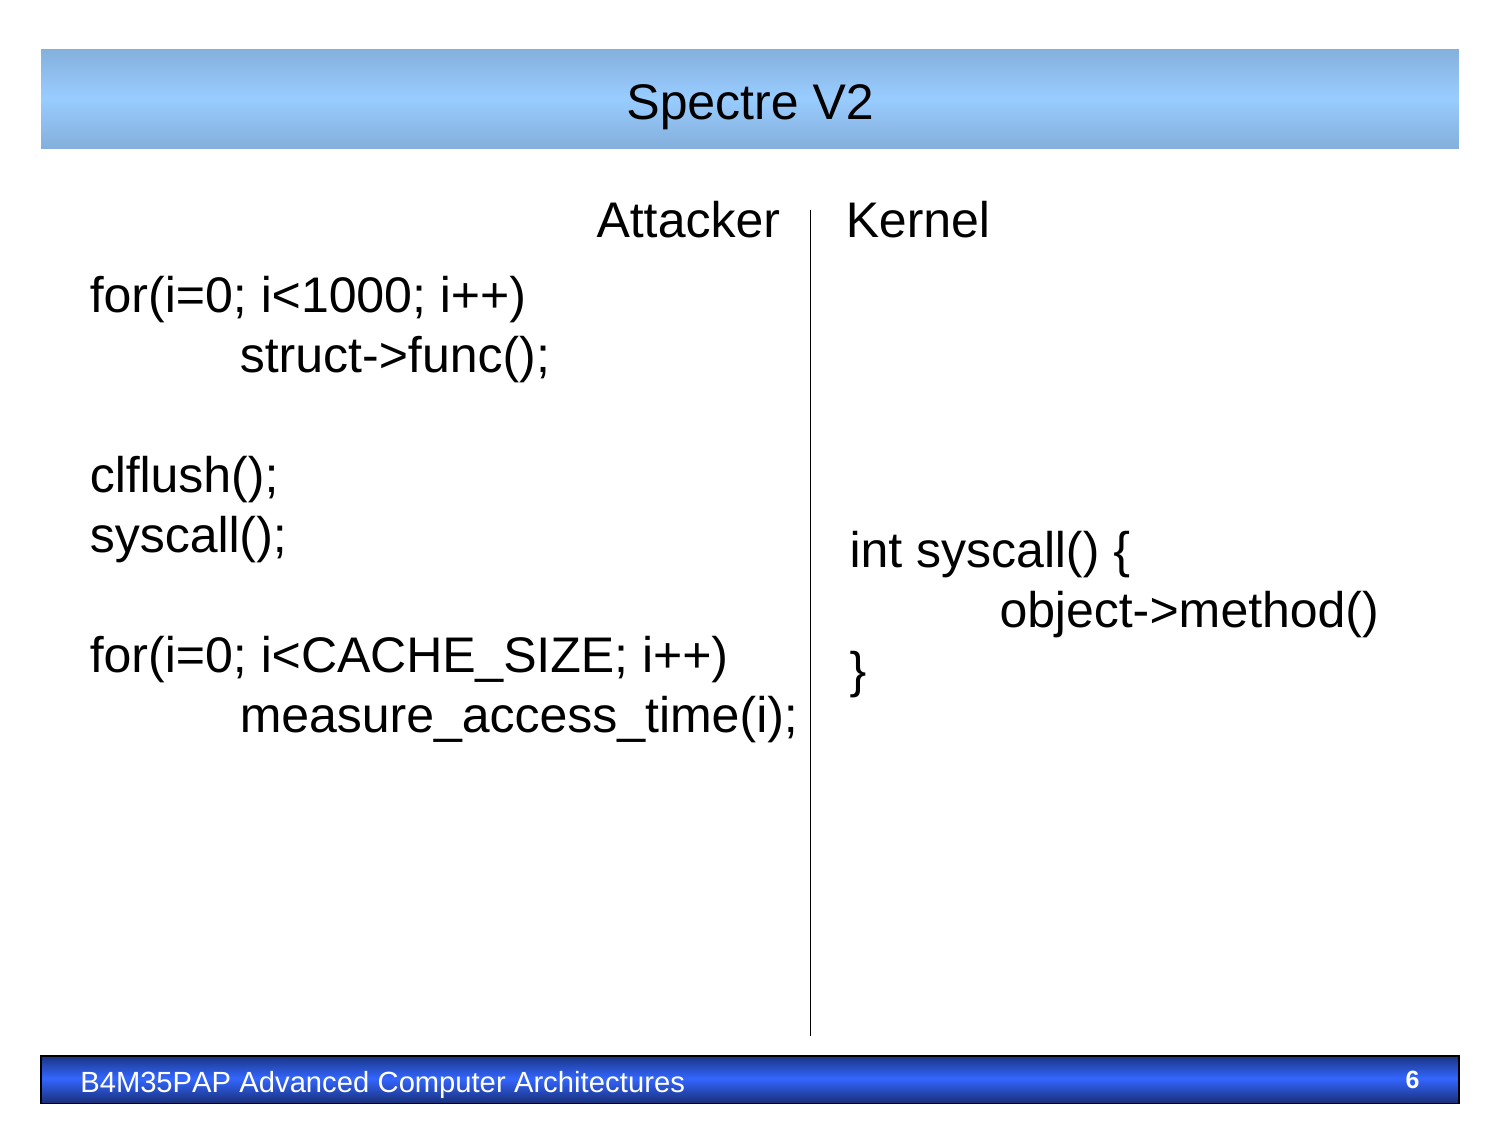

# Spectre V2
Attacker
Kernel
for(i=0; i<1000; i++)
	struct->func();
clflush();
syscall();
for(i=0; i<CACHE_SIZE; i++)
	measure_access_time(i);
int syscall() {
	object->method()
}